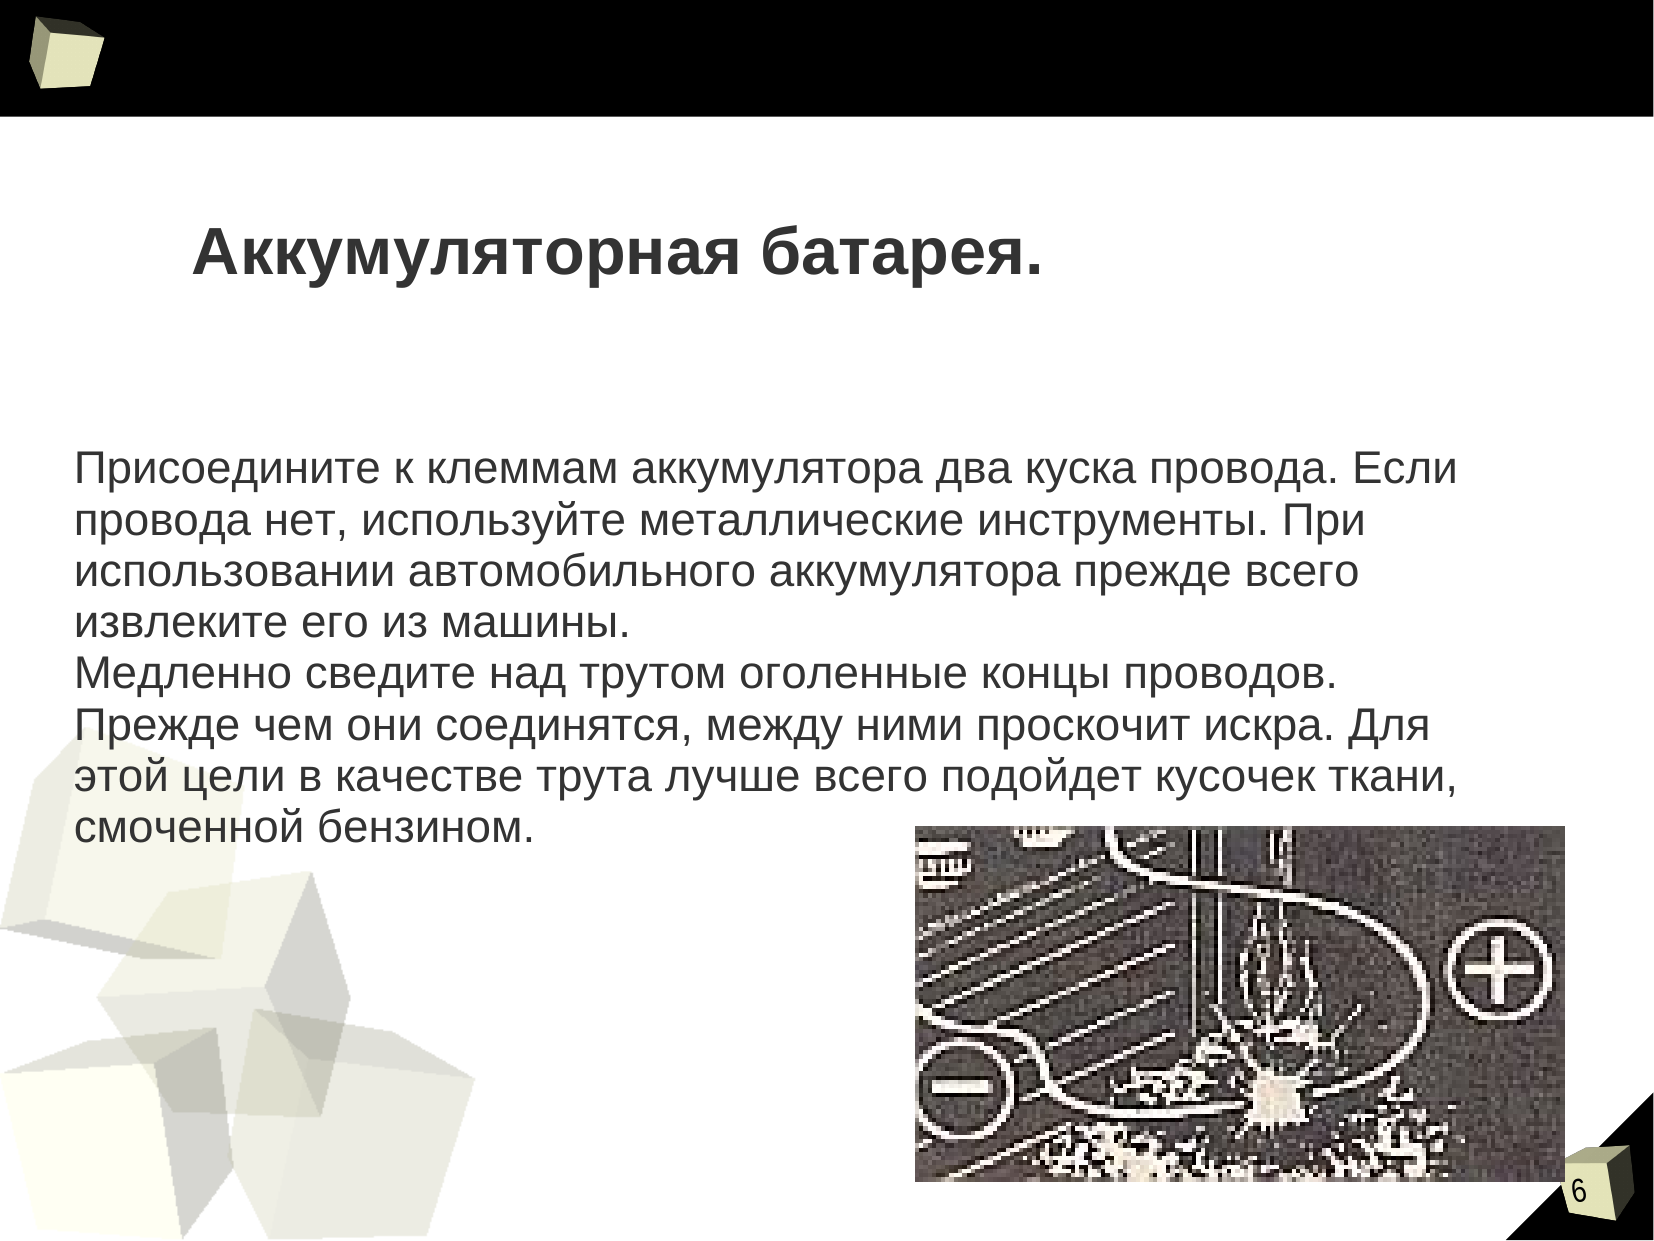

Аккумуляторная батарея.
Присоедините к клеммам аккумулятора два куска провода. Если провода нет, используйте металлические инструменты. При использовании автомобильного аккумулятора прежде всего извлеките его из машины.
Медленно сведите над трутом оголенные концы проводов.
Прежде чем они соединятся, между ними проскочит искра. Для этой цели в качестве трута лучше всего подойдет кусочек ткани, смоченной бензином.